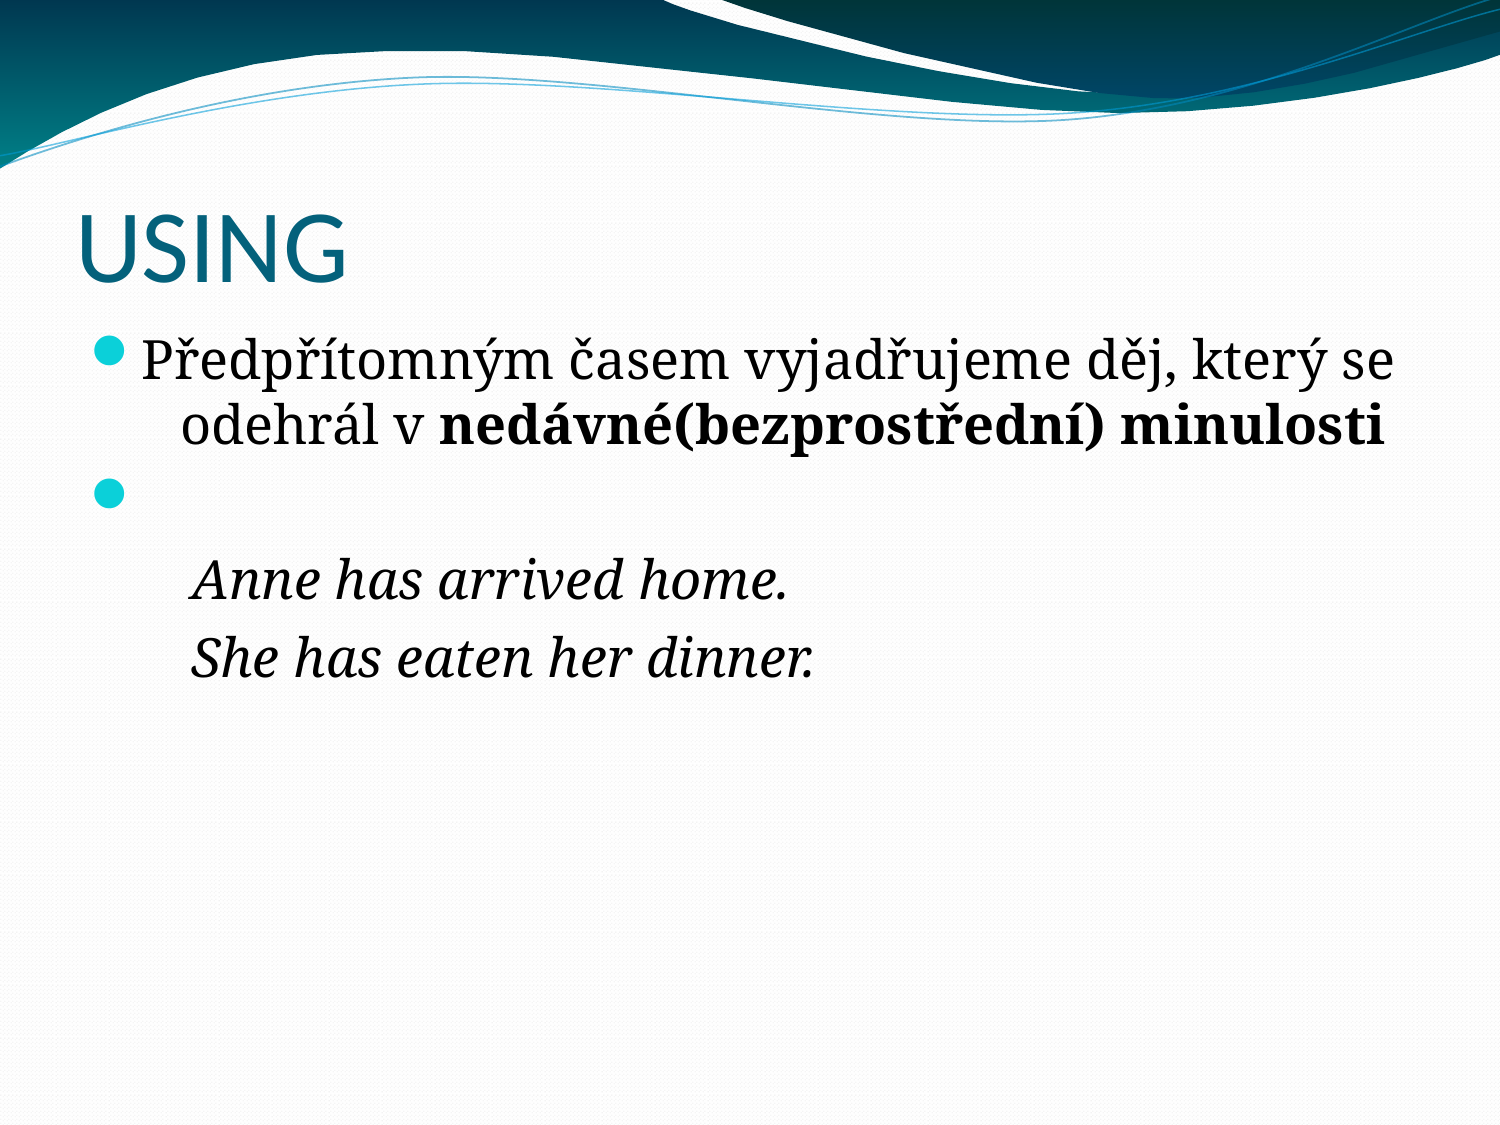

# USING
Předpřítomným časem vyjadřujeme děj, který se odehrál v nedávné(bezprostřední) minulosti
 Anne has arrived home.
 She has eaten her dinner.